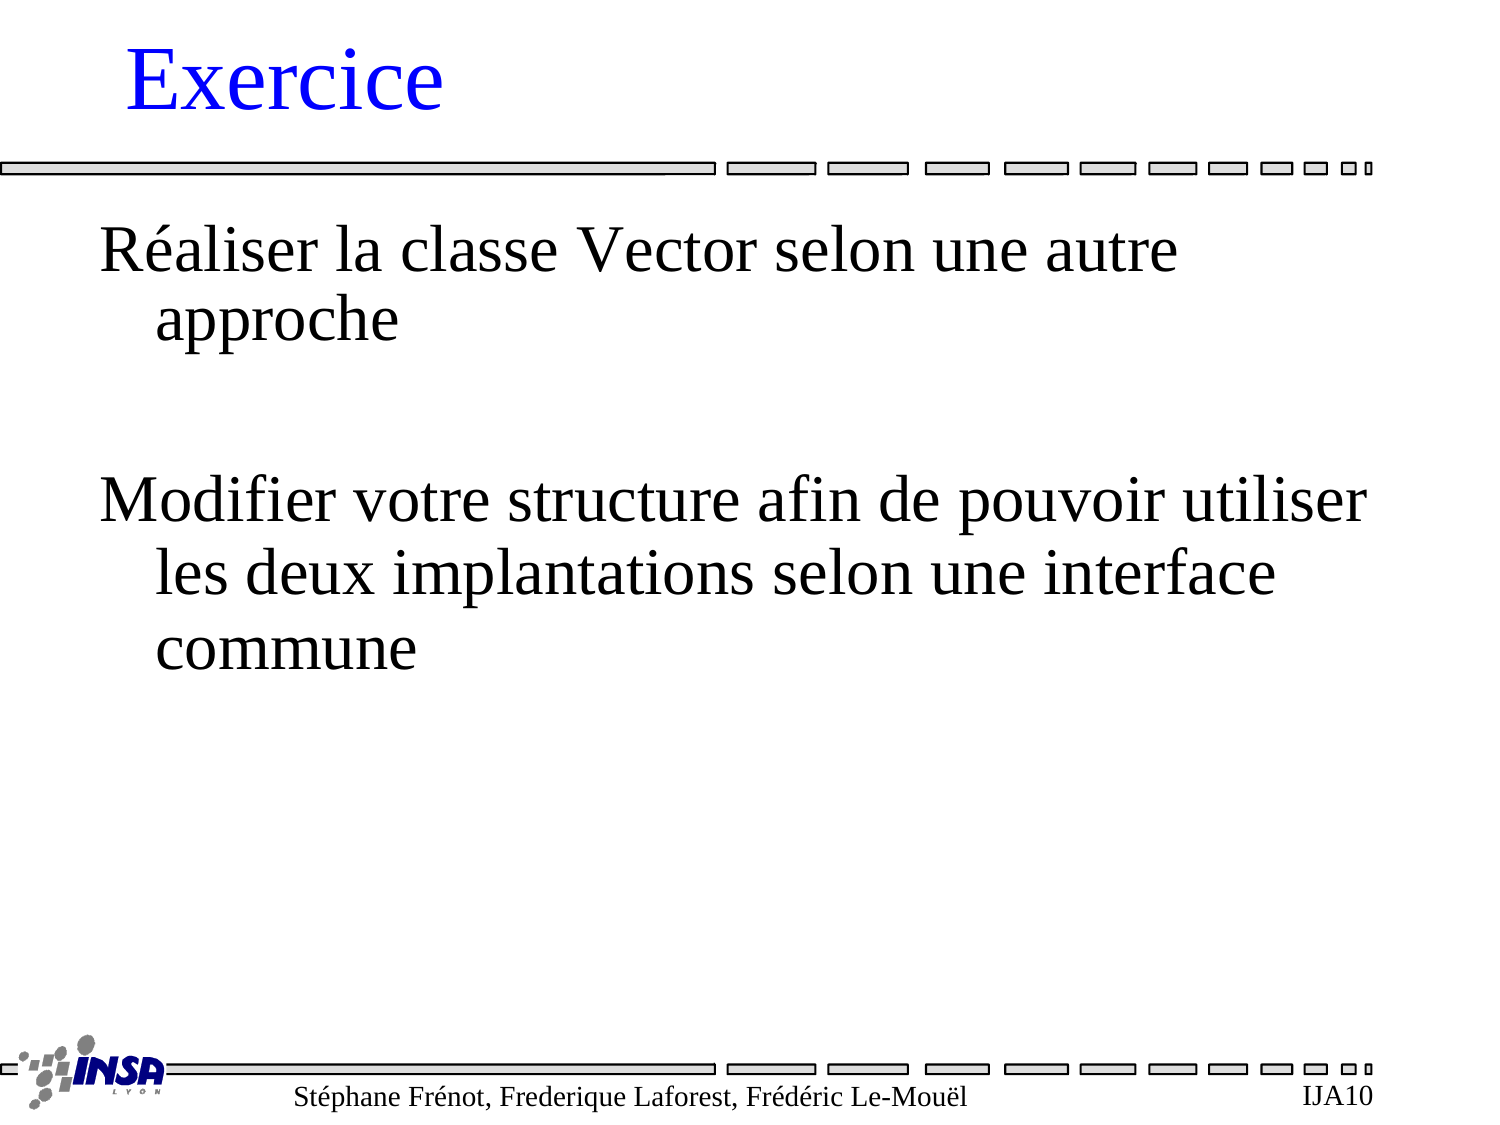

# Exercice
Réaliser la classe Vector selon une autre approche
Modifier votre structure afin de pouvoir utiliser les deux implantations selon une interface commune